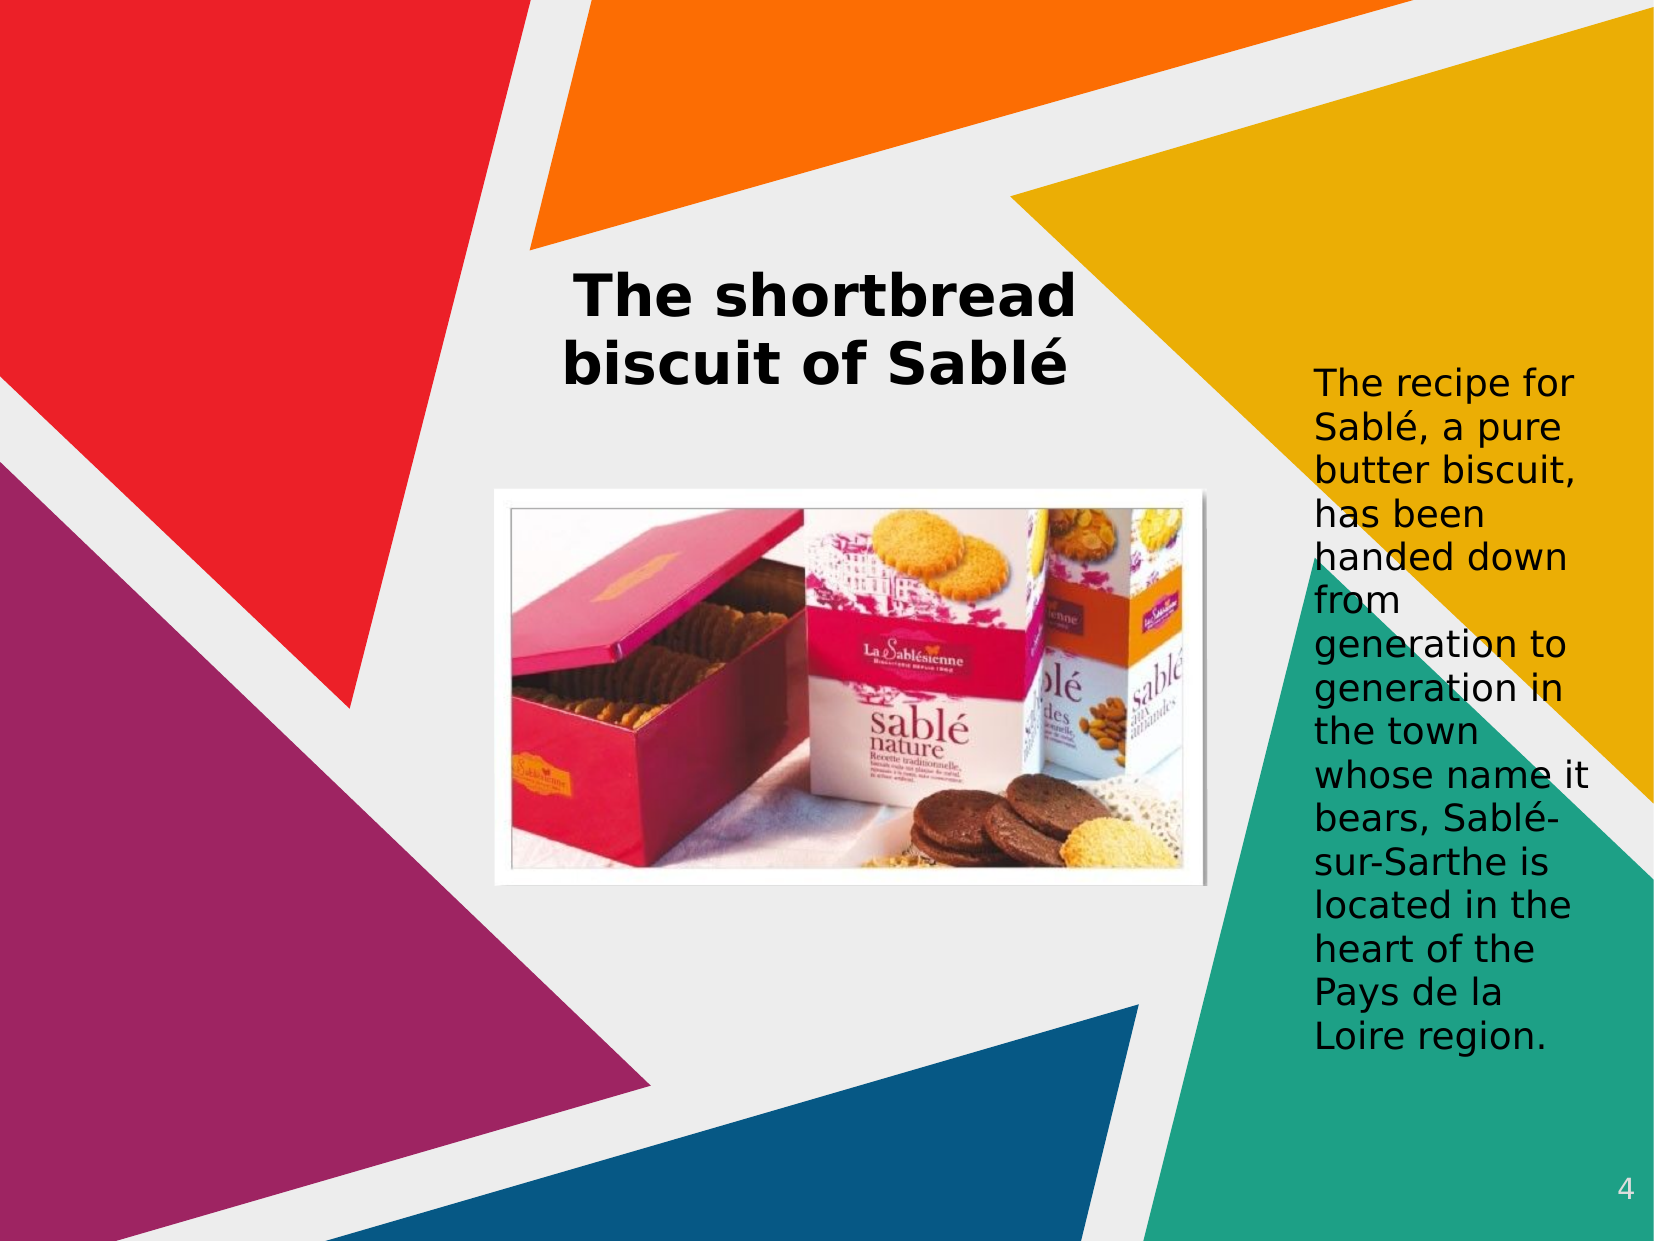

# The shortbread biscuit of Sablé
The recipe for Sablé, a pure butter biscuit, has been handed down from generation to generation in the town whose name it bears, Sablé-sur-Sarthe is located in the heart of the Pays de la Loire region.
4